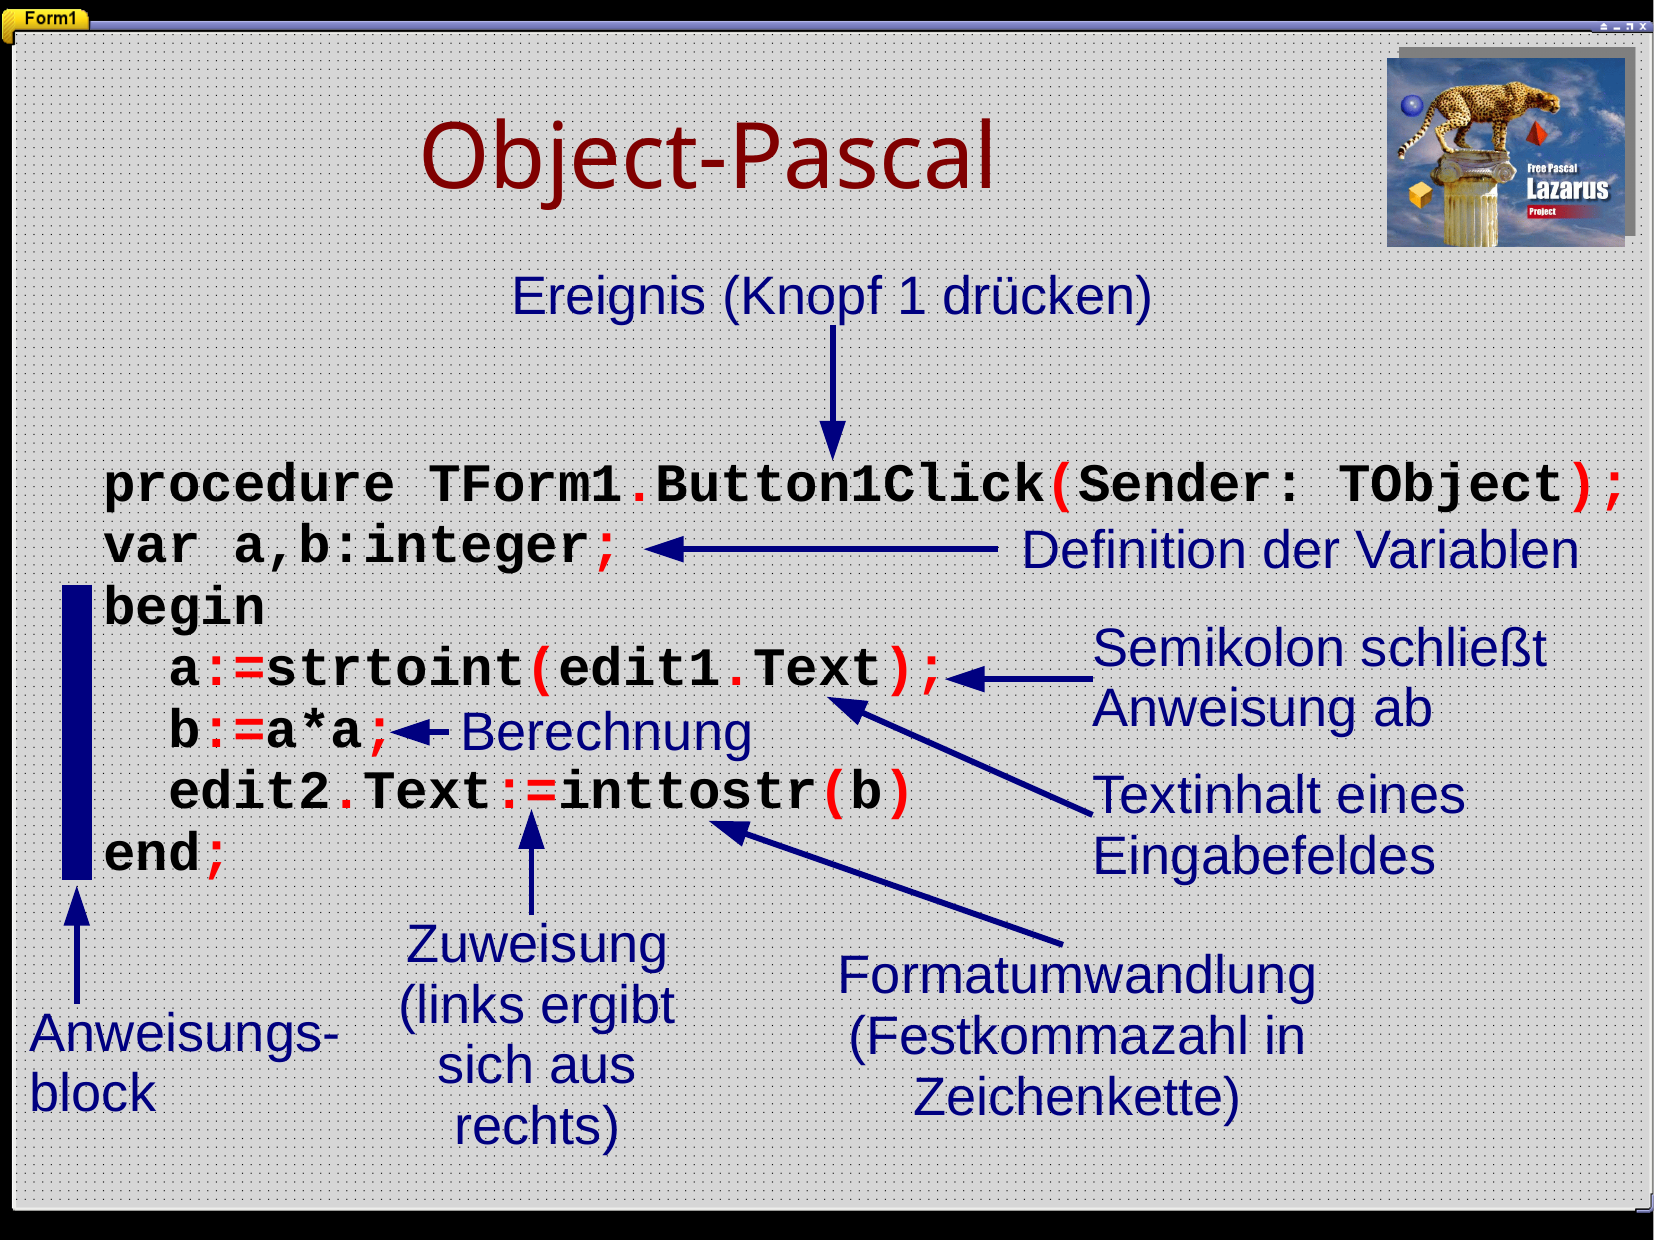

# Object-Pascal
Ereignis (Knopf 1 drücken)
procedure TForm1.Button1Click(Sender: TObject);
var a,b:integer;
begin
 a:=strtoint(edit1.Text);
 b:=a*a;
 edit2.Text:=inttostr(b)
end;
Definition der Variablen
Semikolon schließt Anweisung ab
Berechnung
Textinhalt eines Eingabefeldes
Zuweisung
(links ergibt sich aus rechts)
Formatumwandlung (Festkommazahl in Zeichenkette)
Anweisungs-
block